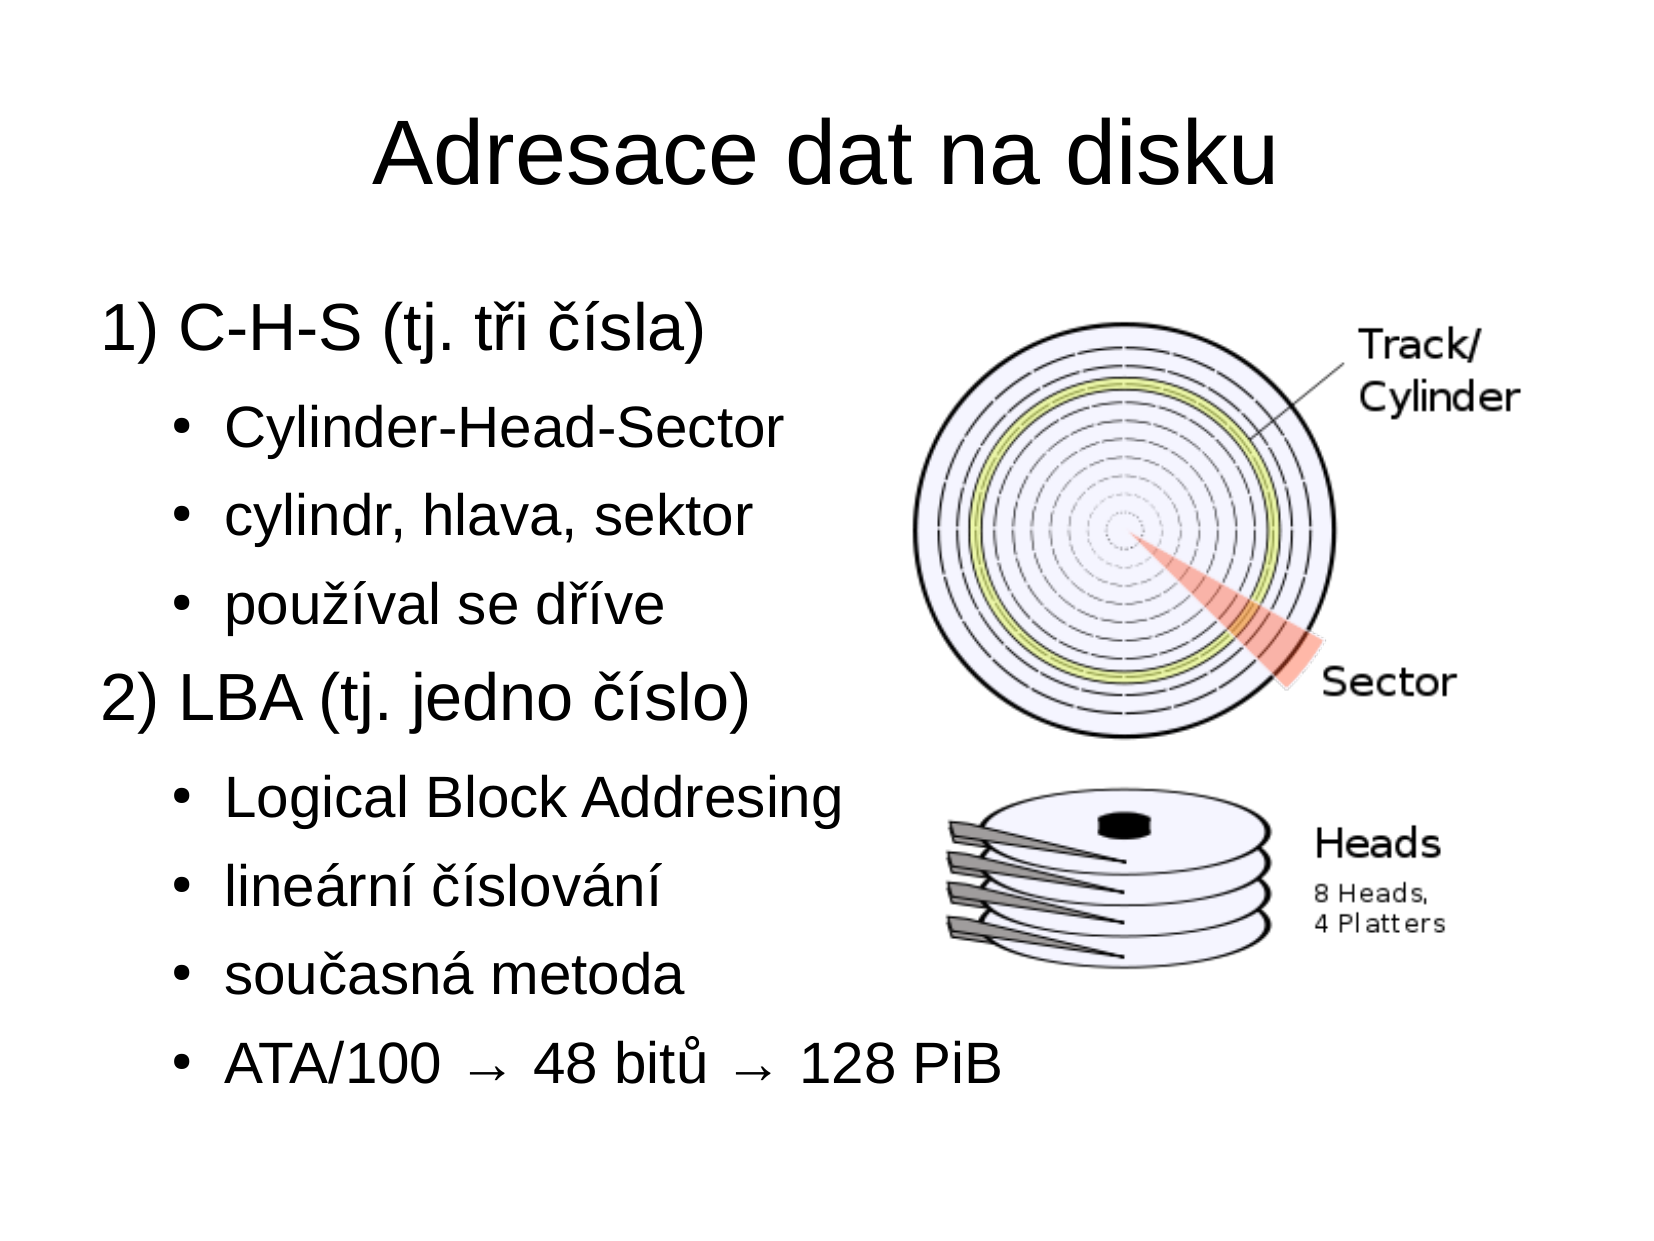

# Adresace dat na disku
 C-H-S (tj. tři čísla)
Cylinder-Head-Sector
cylindr, hlava, sektor
používal se dříve
 LBA (tj. jedno číslo)
Logical Block Addresing
lineární číslování
současná metoda
ATA/100 → 48 bitů → 128 PiB